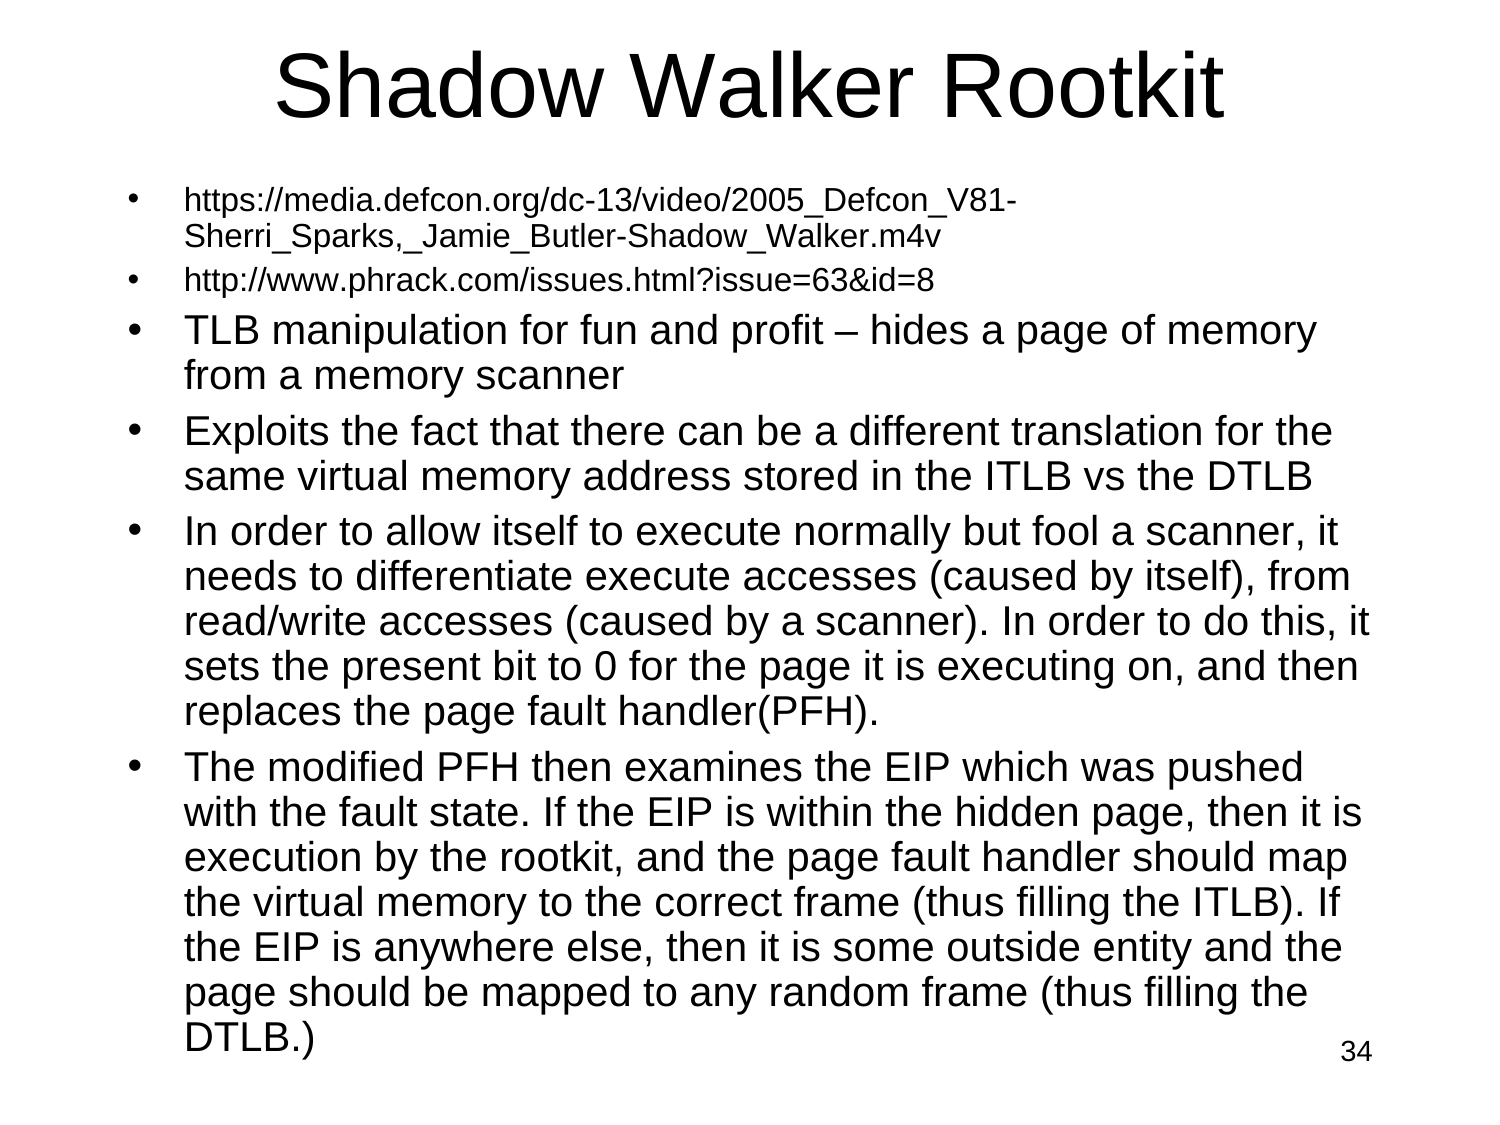

# Shadow Walker Rootkit
https://media.defcon.org/dc-13/video/2005_Defcon_V81-Sherri_Sparks,_Jamie_Butler-Shadow_Walker.m4v
http://www.phrack.com/issues.html?issue=63&id=8
TLB manipulation for fun and profit – hides a page of memory from a memory scanner
Exploits the fact that there can be a different translation for the same virtual memory address stored in the ITLB vs the DTLB
In order to allow itself to execute normally but fool a scanner, it needs to differentiate execute accesses (caused by itself), from read/write accesses (caused by a scanner). In order to do this, it sets the present bit to 0 for the page it is executing on, and then replaces the page fault handler(PFH).
The modified PFH then examines the EIP which was pushed with the fault state. If the EIP is within the hidden page, then it is execution by the rootkit, and the page fault handler should map the virtual memory to the correct frame (thus filling the ITLB). If the EIP is anywhere else, then it is some outside entity and the page should be mapped to any random frame (thus filling the DTLB.)